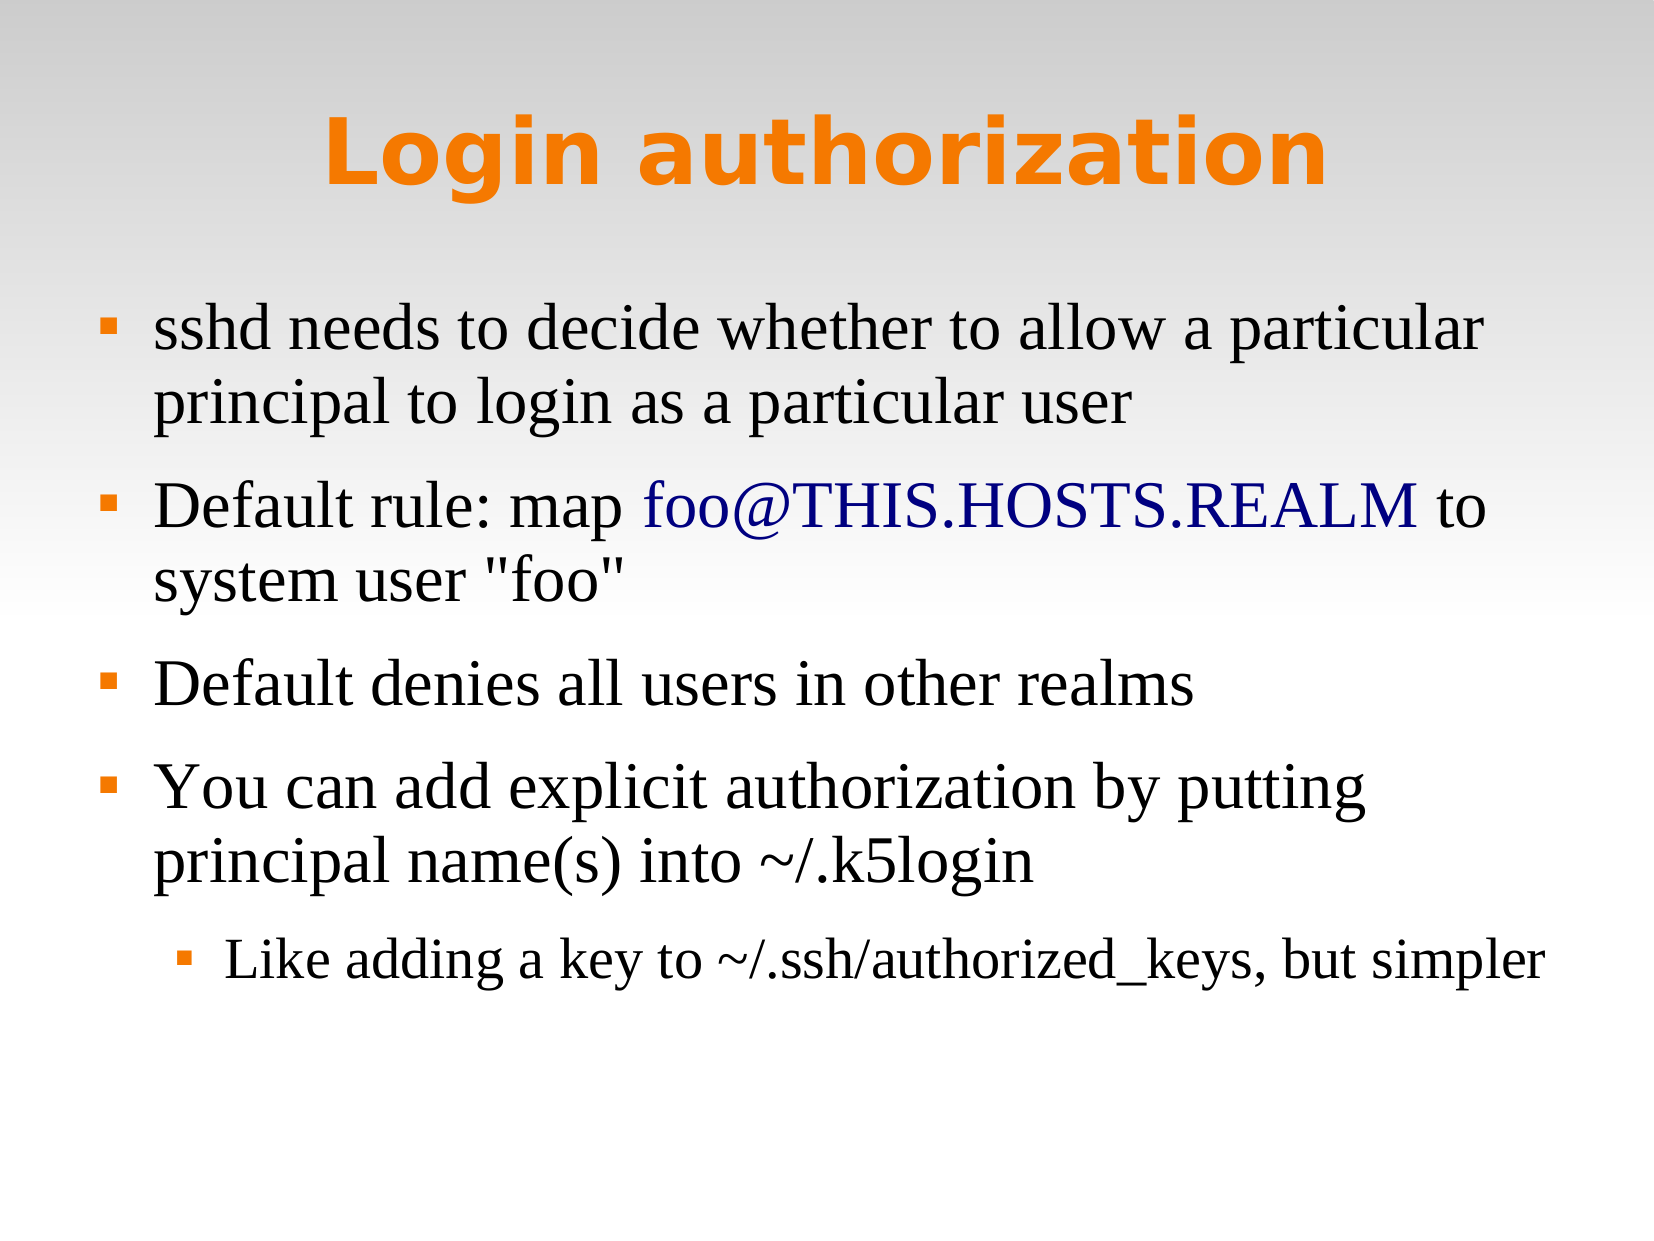

# Login authorization
sshd needs to decide whether to allow a particular principal to login as a particular user
Default rule: map foo@THIS.HOSTS.REALM to system user "foo"
Default denies all users in other realms
You can add explicit authorization by putting principal name(s) into ~/.k5login
Like adding a key to ~/.ssh/authorized_keys, but simpler